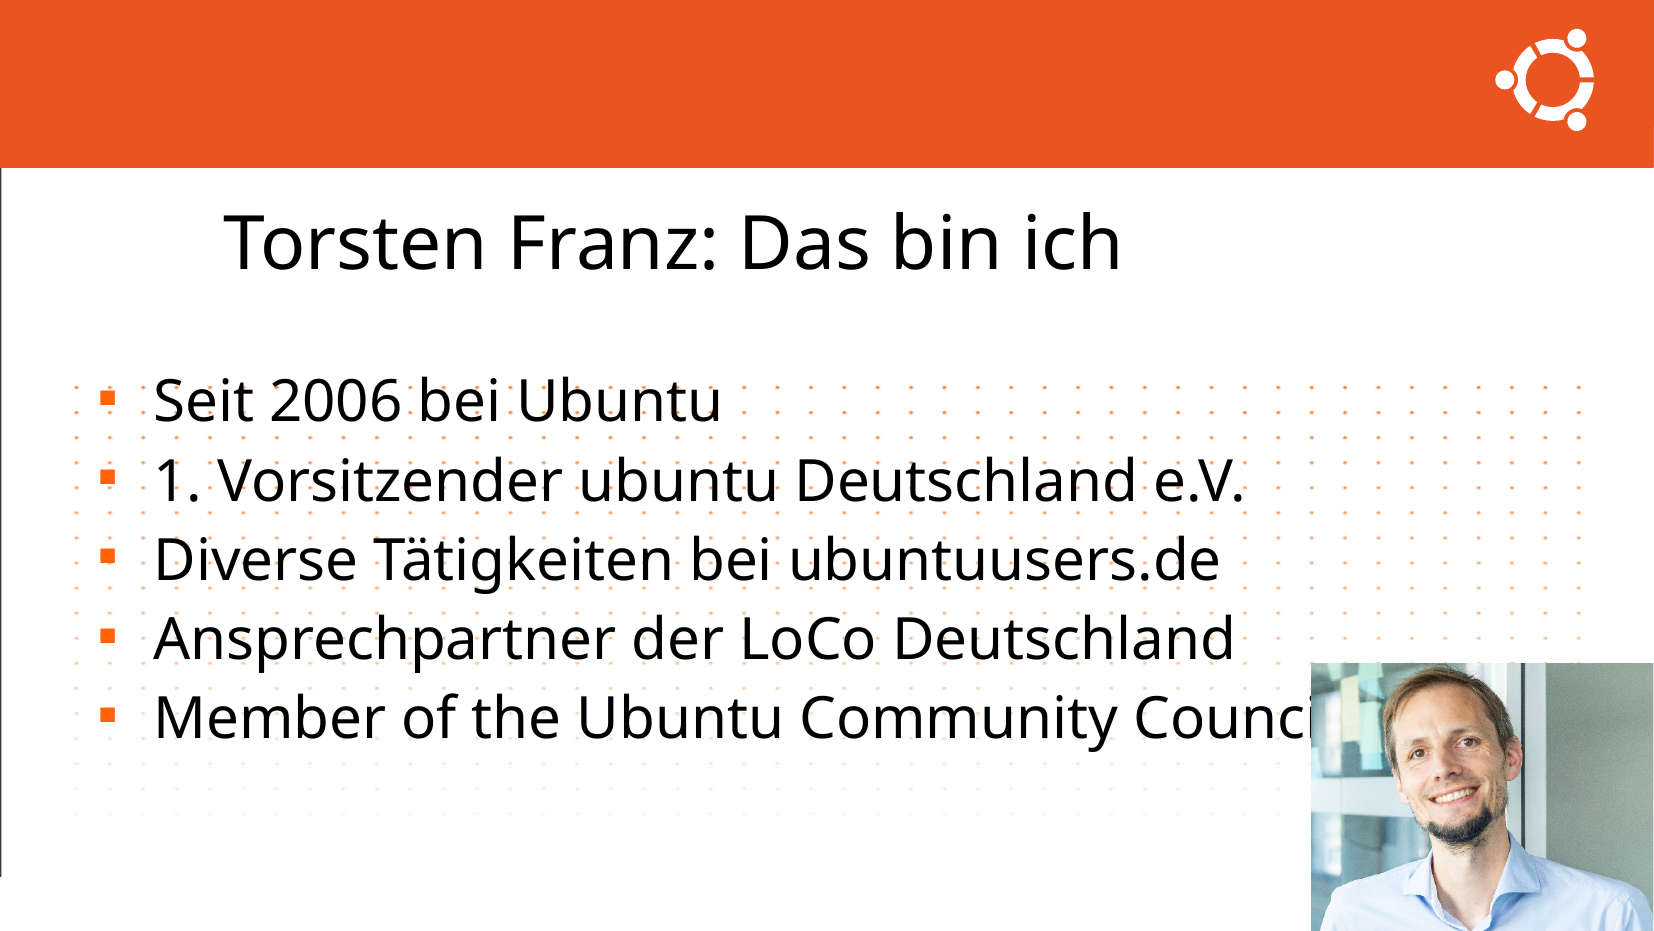

Torsten Franz: Das bin ich
# Seit 2006 bei Ubuntu
1. Vorsitzender ubuntu Deutschland e.V.
Diverse Tätigkeiten bei ubuntuusers.de
Ansprechpartner der LoCo Deutschland
Member of the Ubuntu Community Council